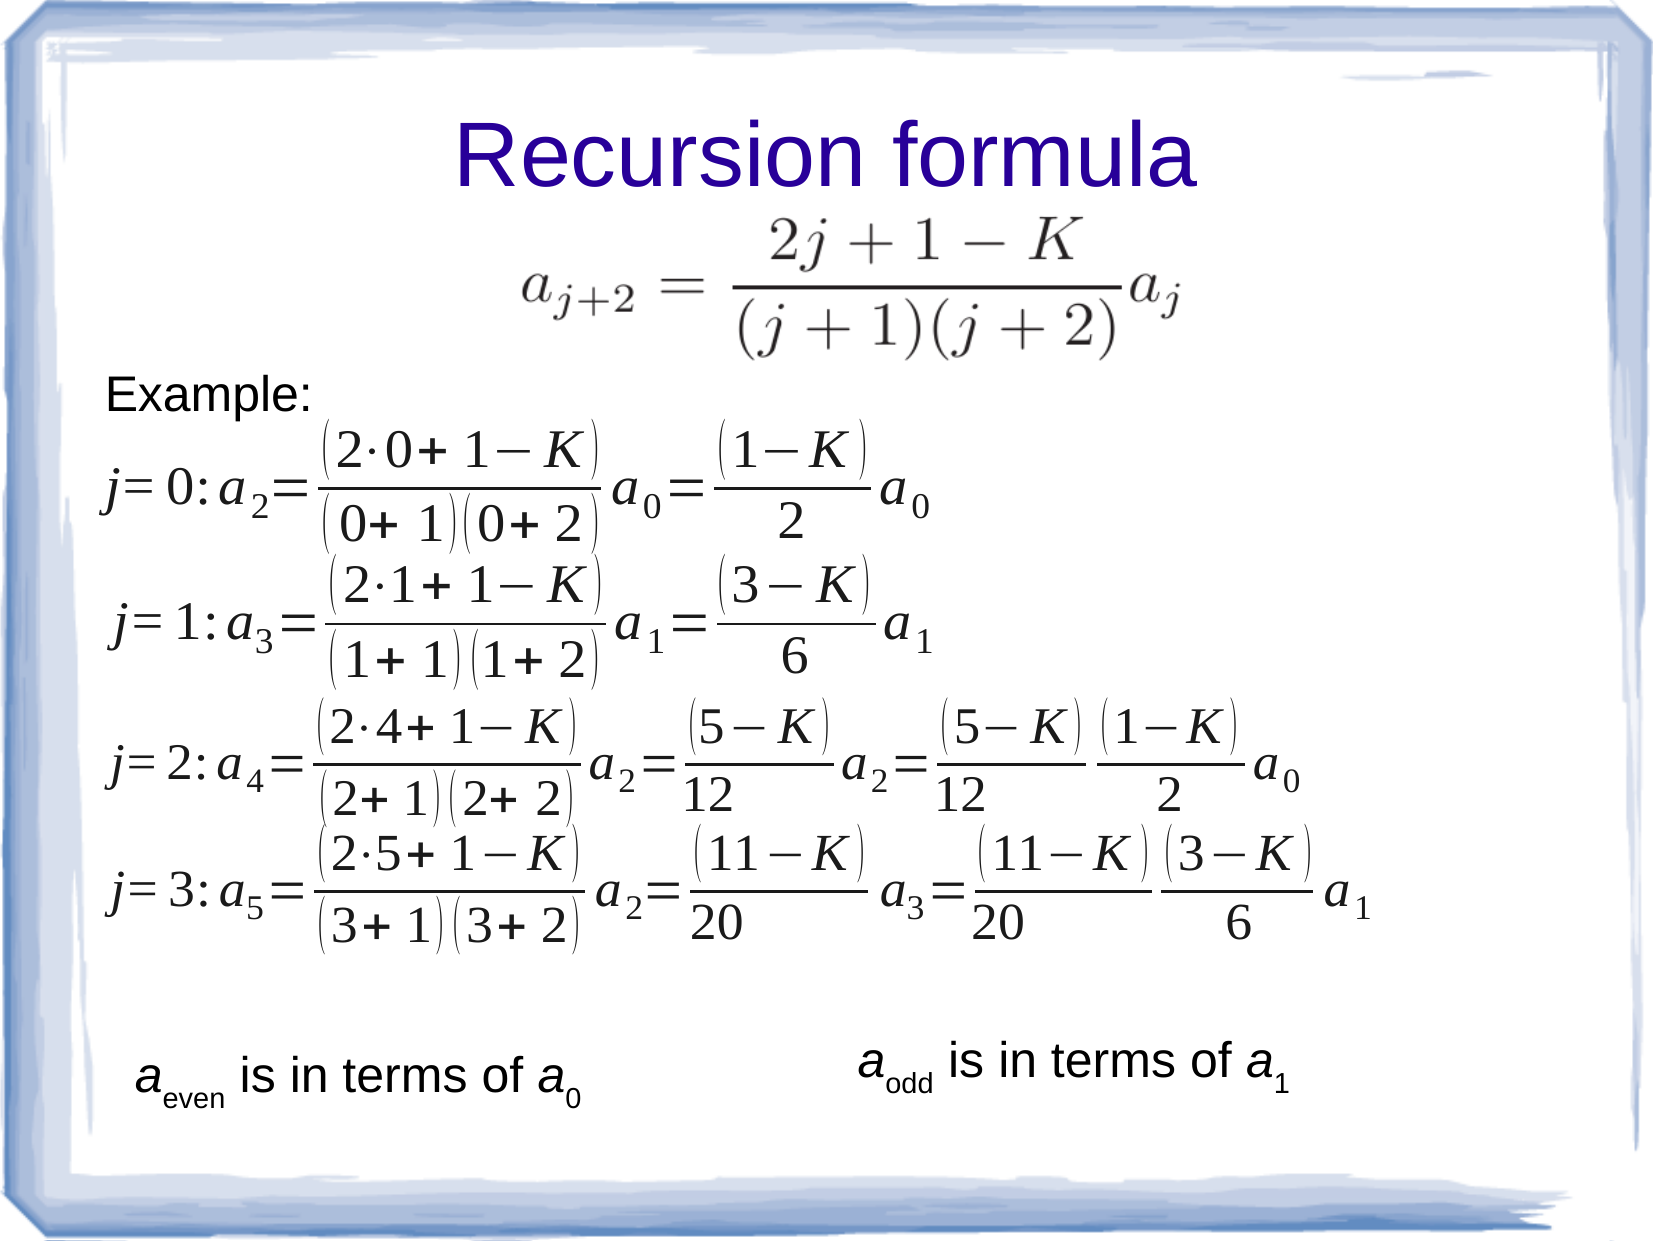

# Recursion formula
Example:
aodd is in terms of a1
aeven is in terms of a0